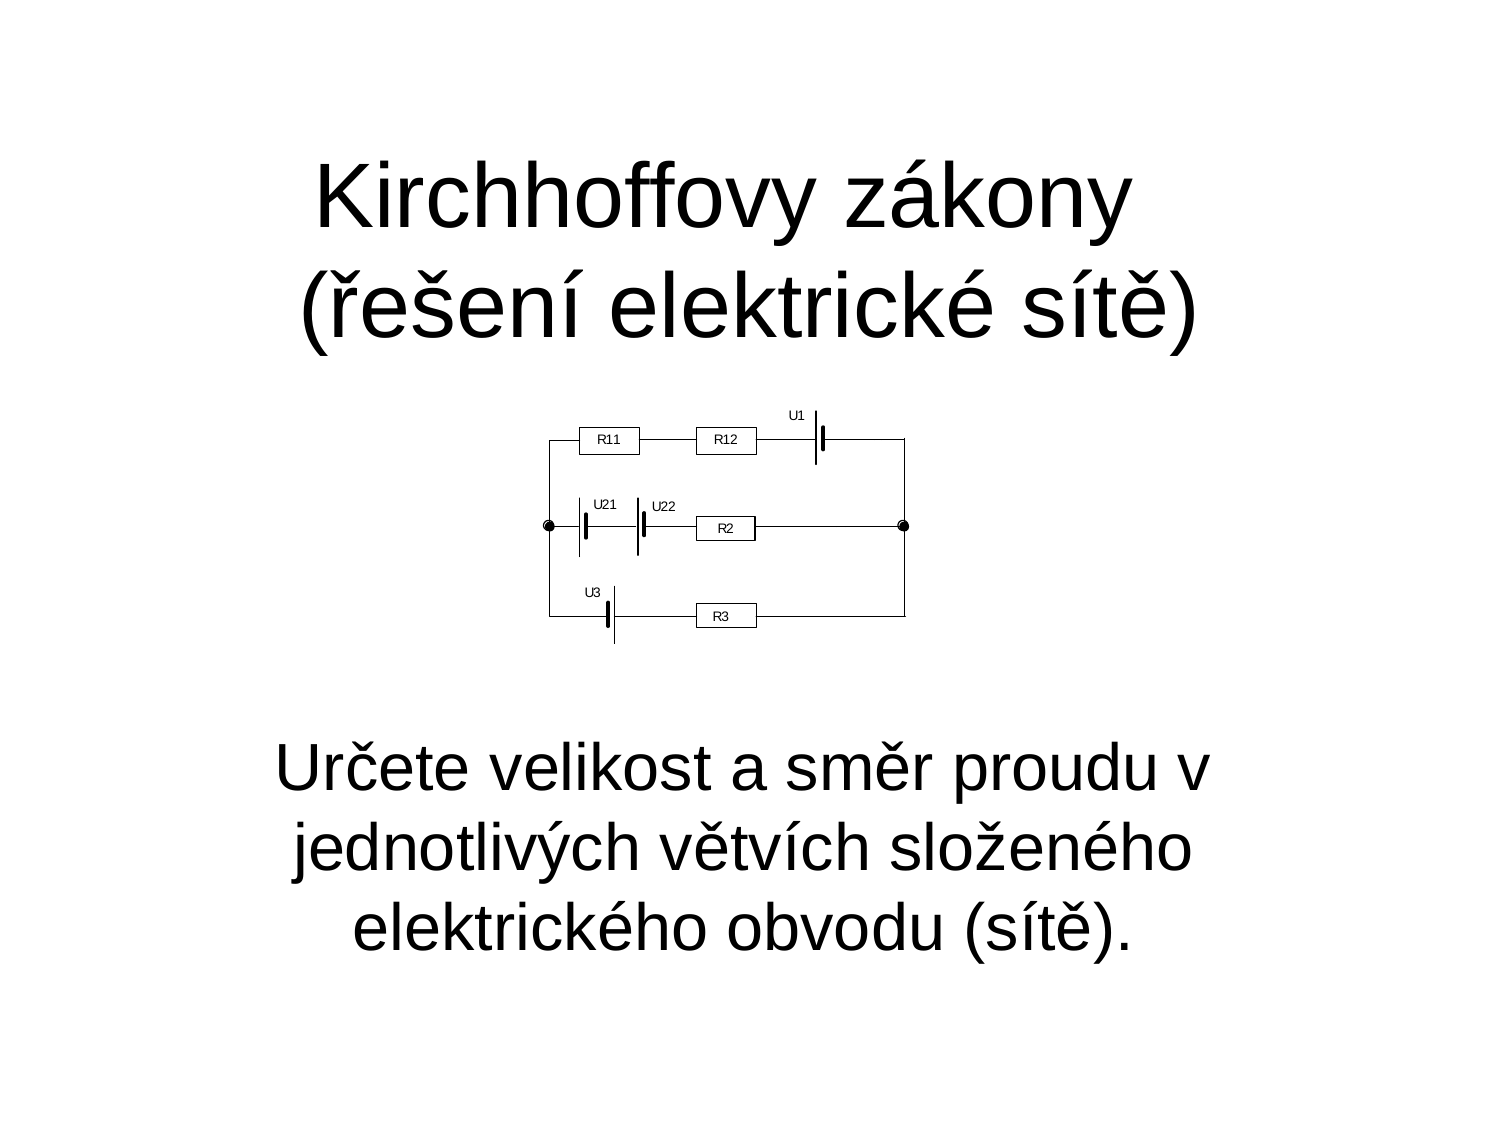

# Kirchhoffovy zákony (řešení elektrické sítě)
Určete velikost a směr proudu v jednotlivých větvích složeného elektrického obvodu (sítě).